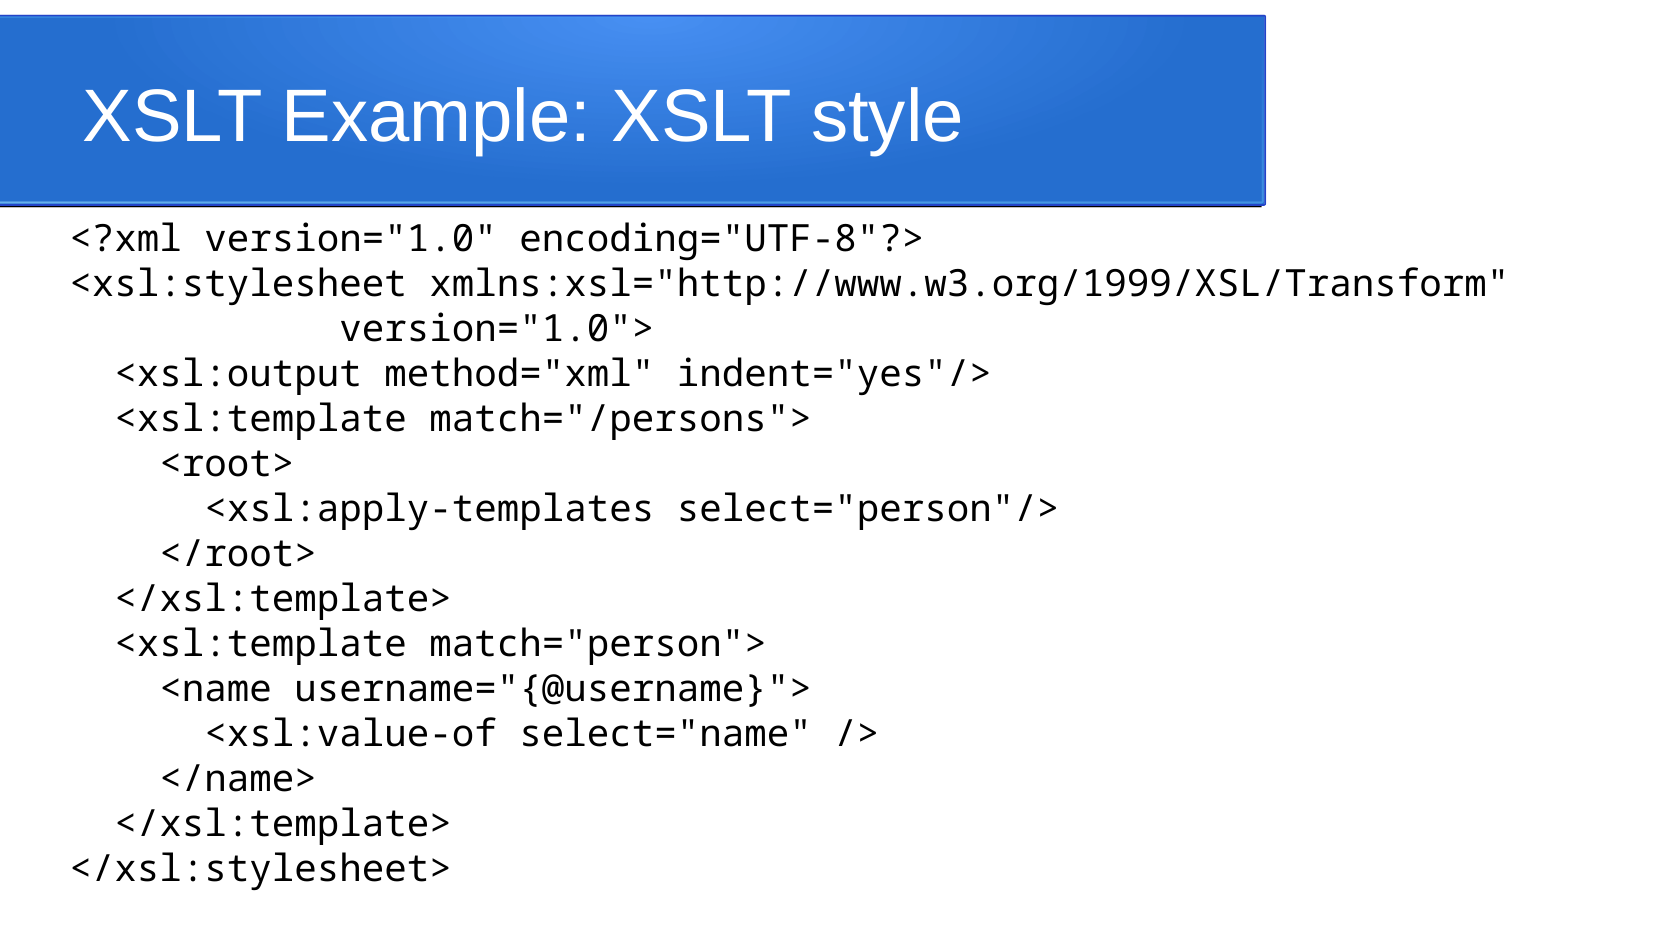

XSLT Example: XSLT style
<?xml version="1.0" encoding="UTF-8"?>
<xsl:stylesheet xmlns:xsl="http://www.w3.org/1999/XSL/Transform"
 version="1.0">
 <xsl:output method="xml" indent="yes"/>
 <xsl:template match="/persons">
 <root>
 <xsl:apply-templates select="person"/>
 </root>
 </xsl:template>
 <xsl:template match="person">
 <name username="{@username}">
 <xsl:value-of select="name" />
 </name>
 </xsl:template>
</xsl:stylesheet>